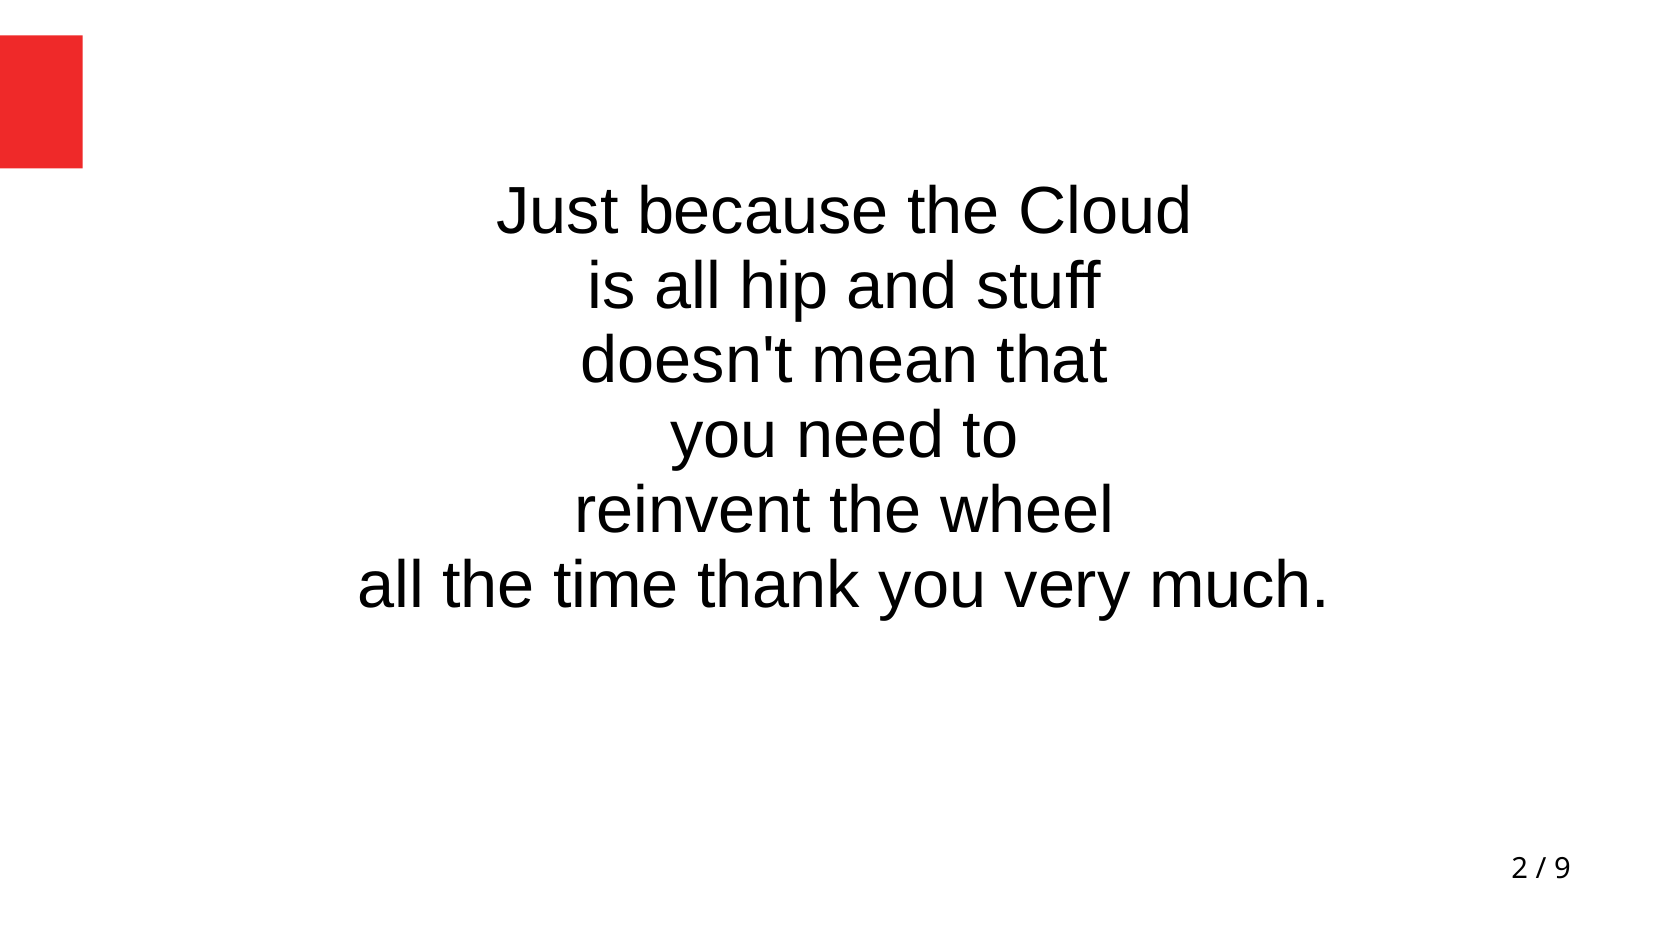

# Just because the Cloud is all hip and stuff
doesn't mean that
you need to
reinvent the wheel
all the time thank you very much.
2